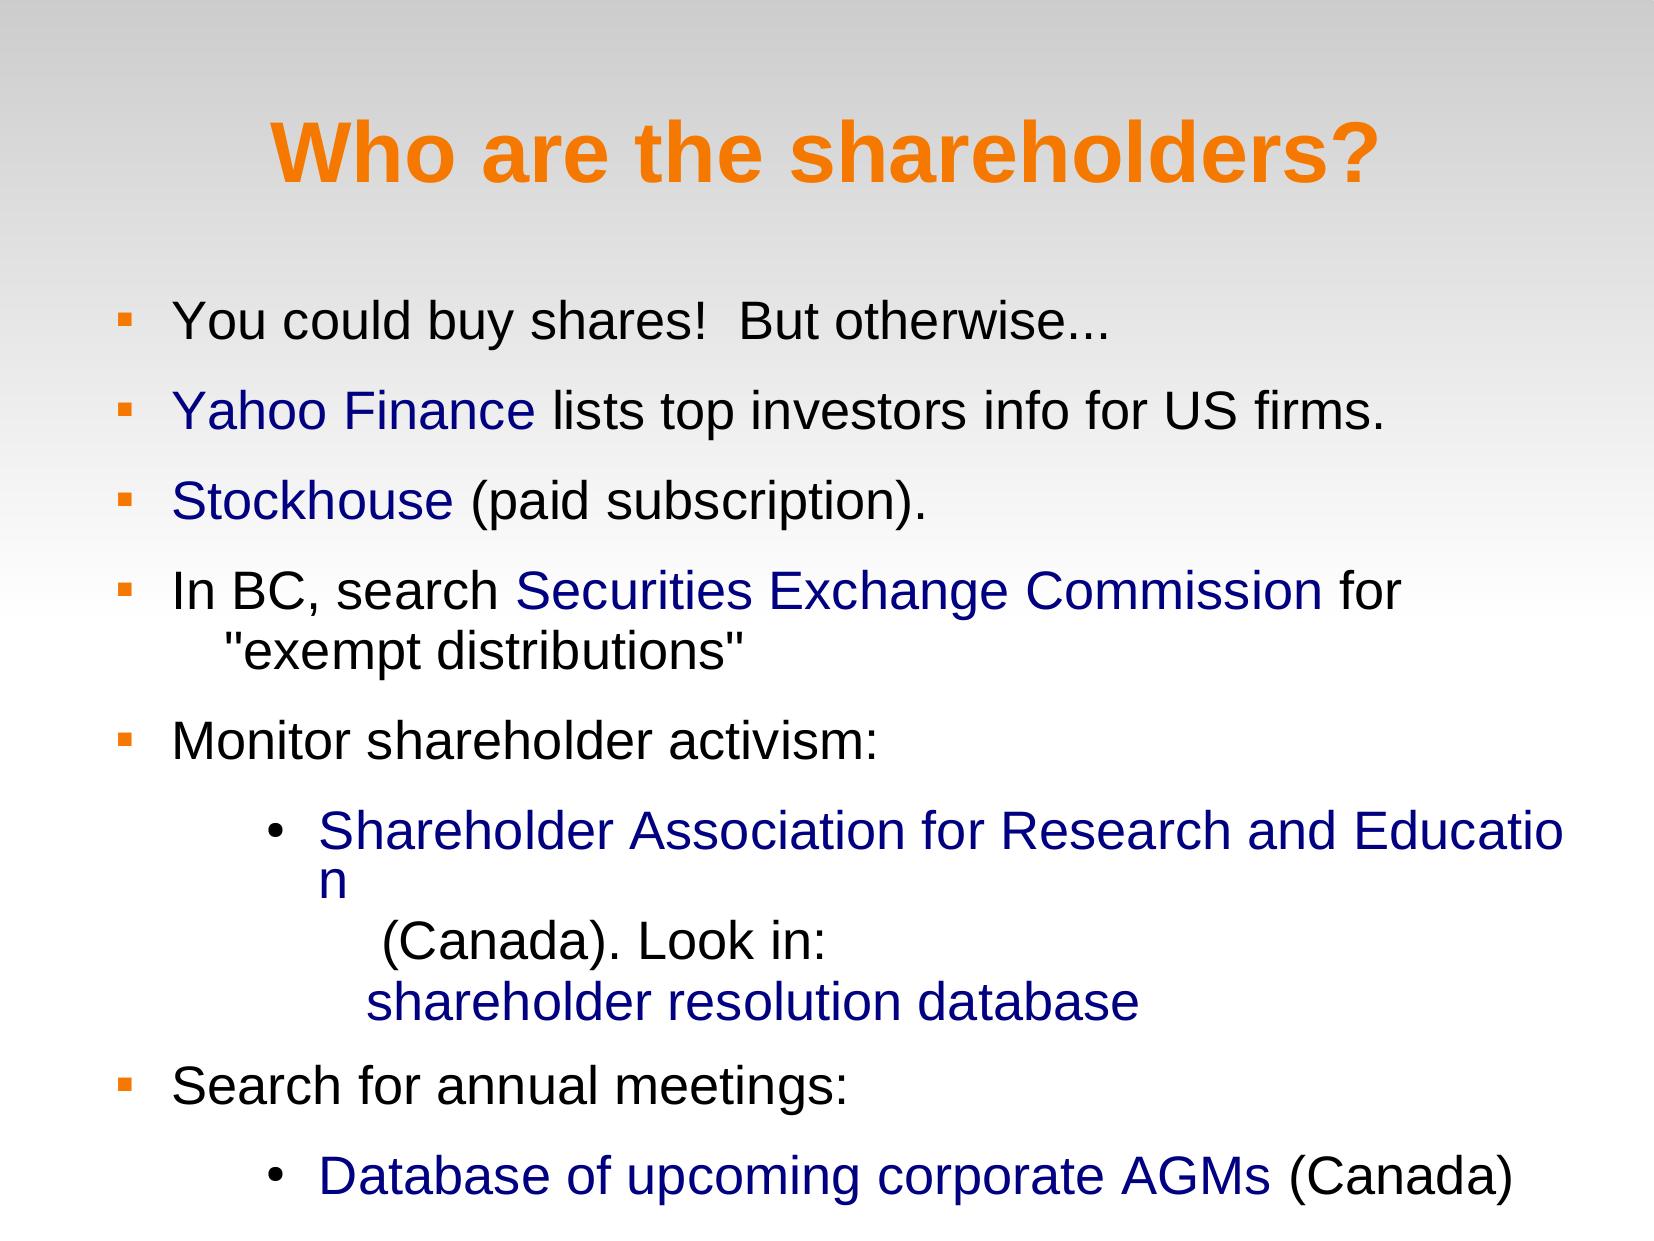

# Who are the shareholders?
You could buy shares! But otherwise...
Yahoo Finance lists top investors info for US firms.
Stockhouse (paid subscription).
In BC, search Securities Exchange Commission for "exempt distributions"
Monitor shareholder activism:
Shareholder Association for Research and Education (Canada). Look in: shareholder resolution database
Search for annual meetings:
Database of upcoming corporate AGMs (Canada)